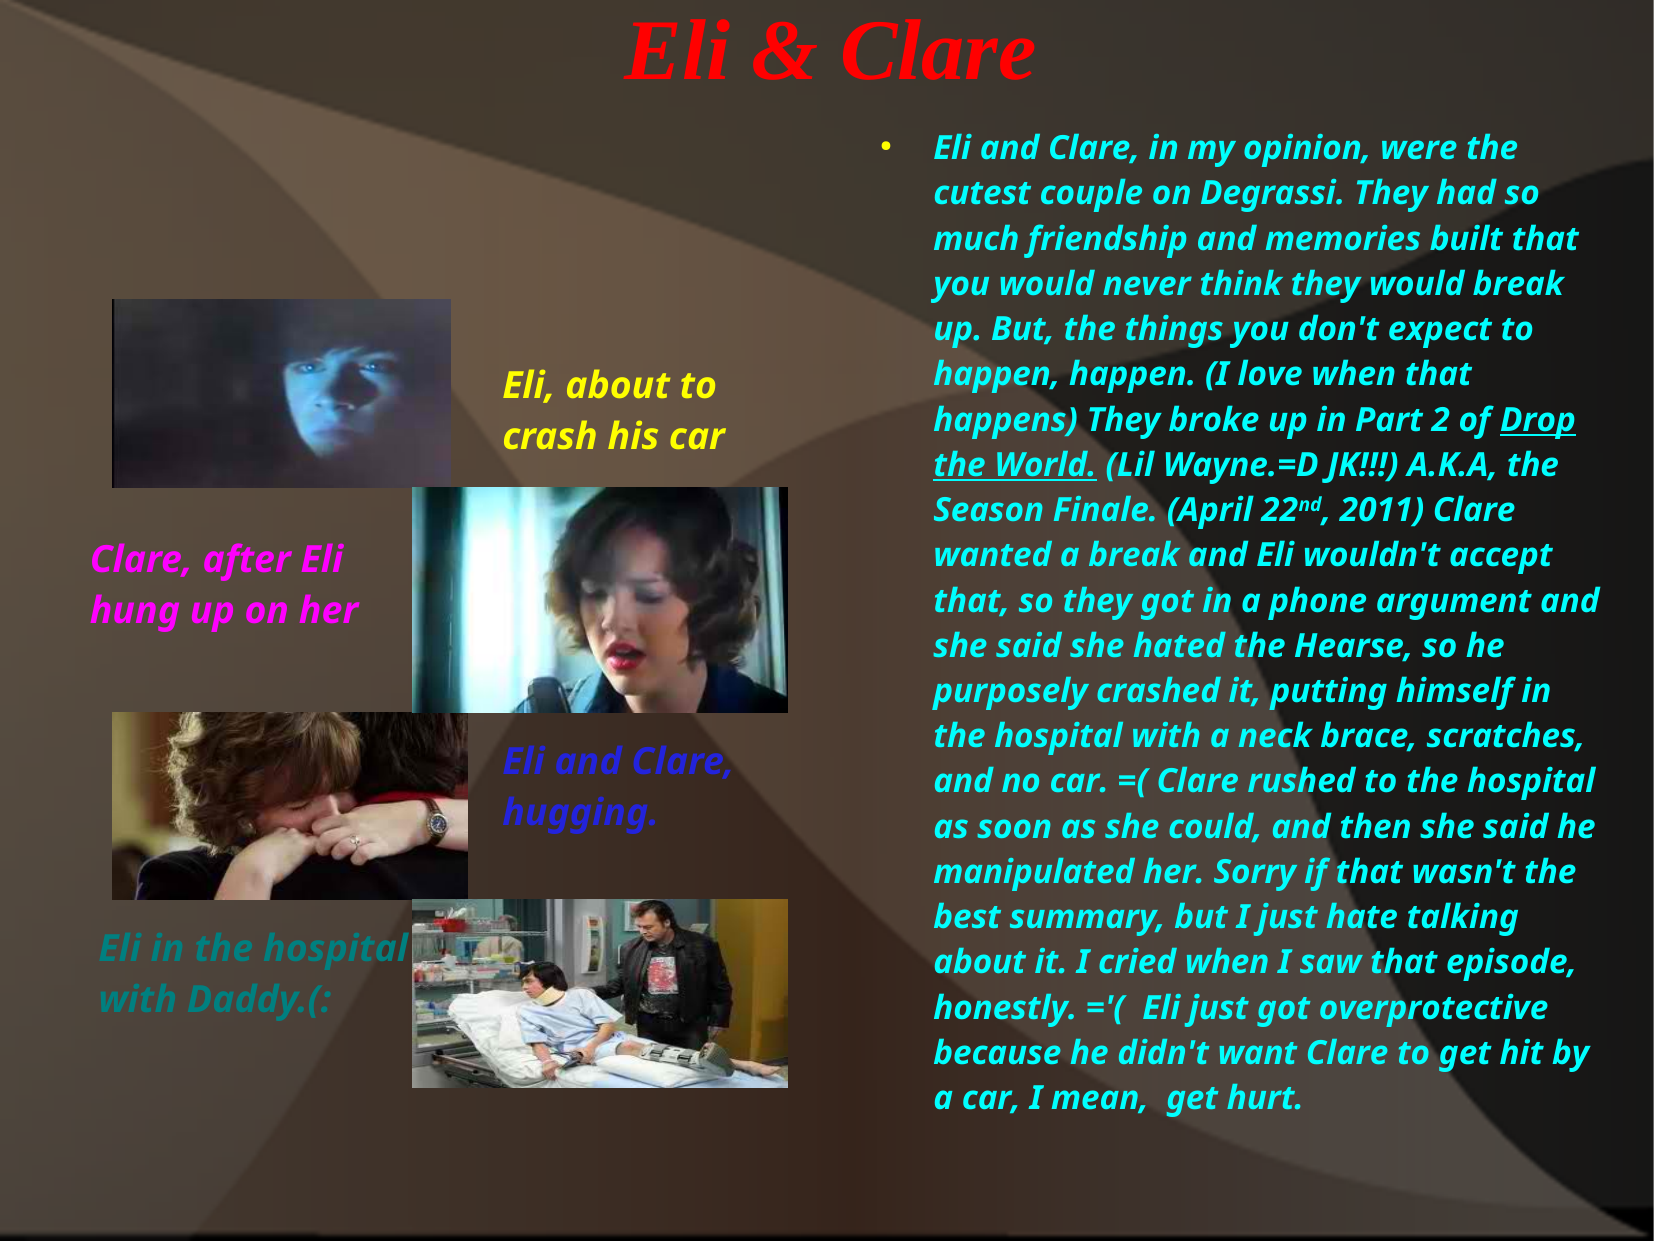

# Eli & Clare
Eli and Clare, in my opinion, were the cutest couple on Degrassi. They had so much friendship and memories built that you would never think they would break up. But, the things you don't expect to happen, happen. (I love when that happens) They broke up in Part 2 of Drop the World. (Lil Wayne.=D JK!!!) A.K.A, the Season Finale. (April 22nd, 2011) Clare wanted a break and Eli wouldn't accept that, so they got in a phone argument and she said she hated the Hearse, so he purposely crashed it, putting himself in the hospital with a neck brace, scratches, and no car. =( Clare rushed to the hospital as soon as she could, and then she said he manipulated her. Sorry if that wasn't the best summary, but I just hate talking about it. I cried when I saw that episode, honestly. ='( Eli just got overprotective because he didn't want Clare to get hit by a car, I mean, get hurt.
Eli, about to crash his car
Clare, after Eli hung up on her
Eli and Clare, hugging.
Eli in the hospital with Daddy.(: